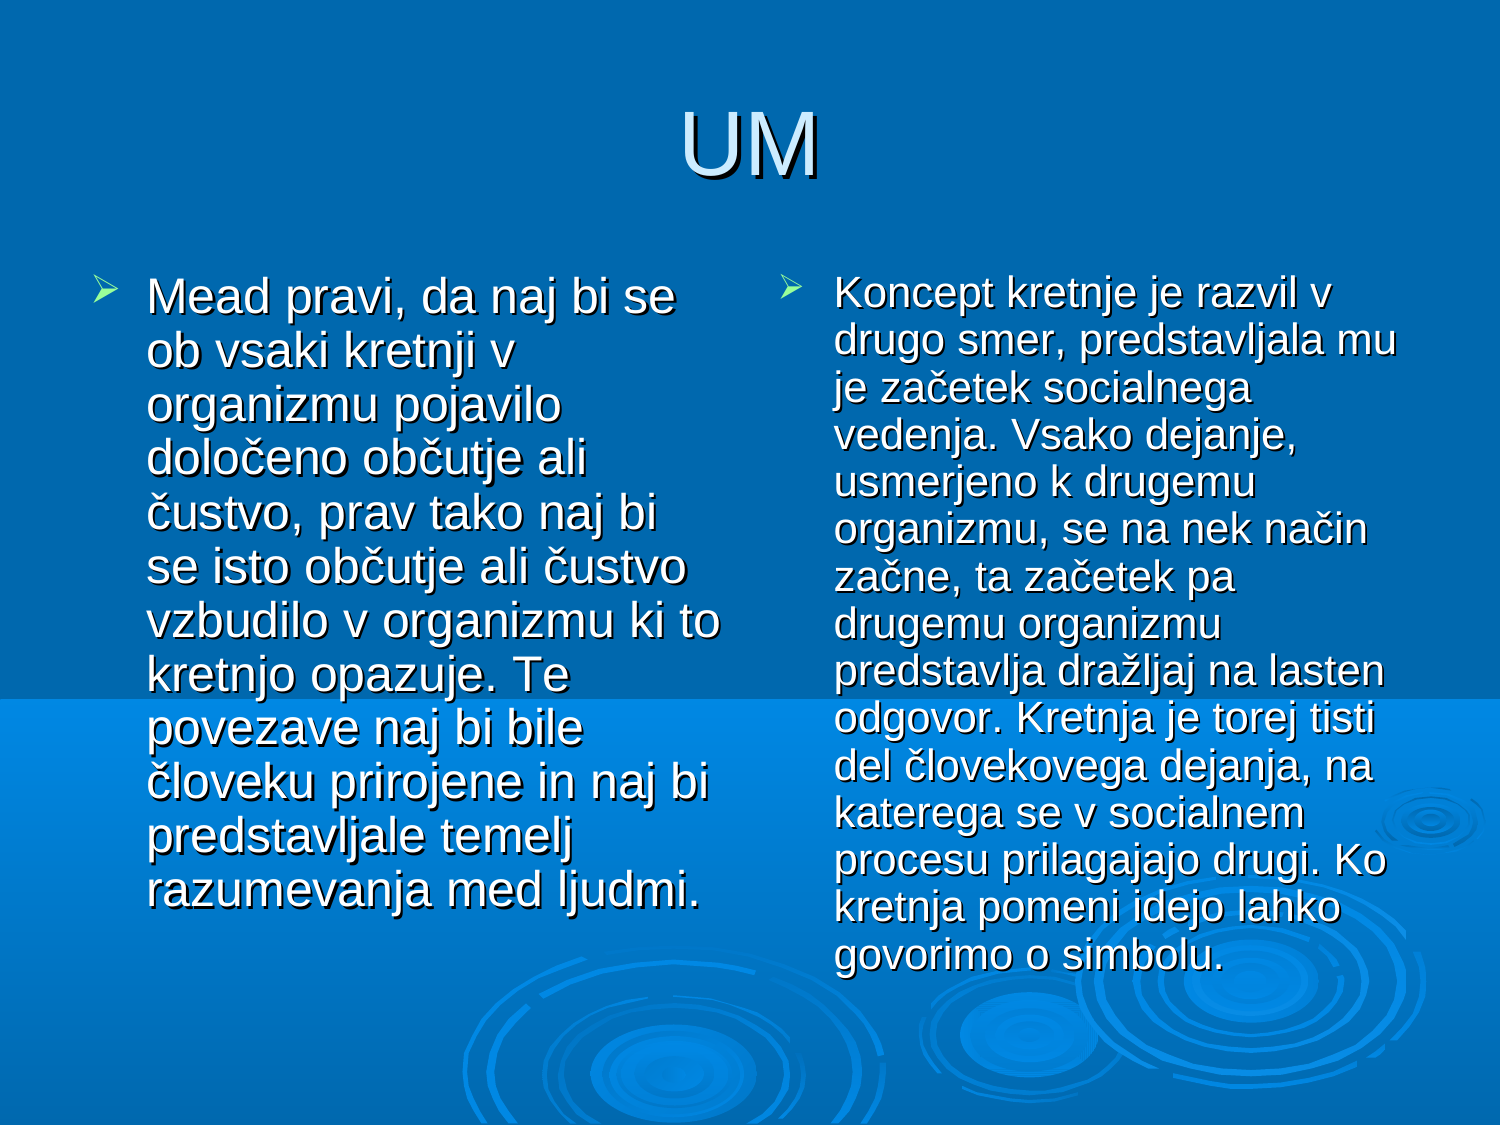

# UM
Mead pravi, da naj bi se ob vsaki kretnji v organizmu pojavilo določeno občutje ali čustvo, prav tako naj bi se isto občutje ali čustvo vzbudilo v organizmu ki to kretnjo opazuje. Te povezave naj bi bile človeku prirojene in naj bi predstavljale temelj razumevanja med ljudmi.
Koncept kretnje je razvil v drugo smer, predstavljala mu je začetek socialnega vedenja. Vsako dejanje, usmerjeno k drugemu organizmu, se na nek način začne, ta začetek pa drugemu organizmu predstavlja dražljaj na lasten odgovor. Kretnja je torej tisti del človekovega dejanja, na katerega se v socialnem procesu prilagajajo drugi. Ko kretnja pomeni idejo lahko govorimo o simbolu.